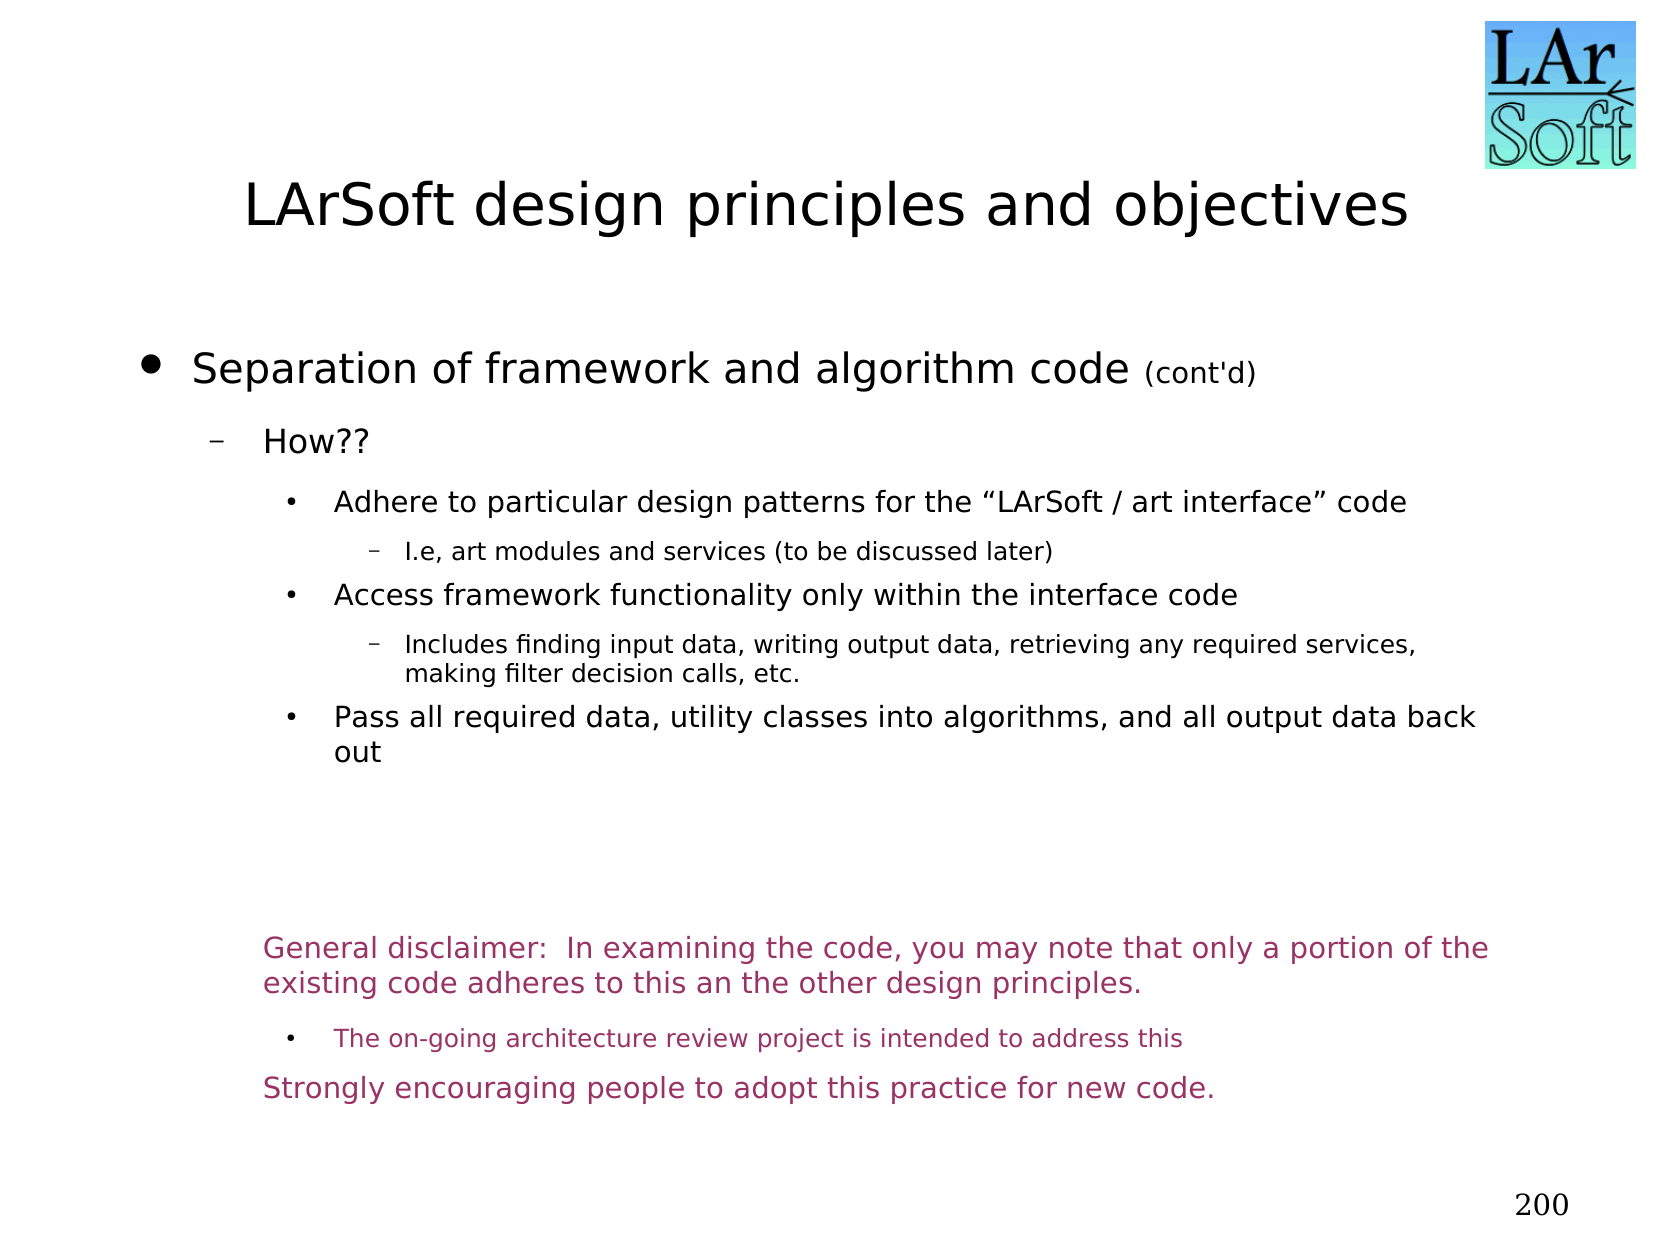

# LArSoft design principles and objectives
Separation of framework and algorithm code (cont'd)
How??
Adhere to particular design patterns for the “LArSoft / art interface” code
I.e, art modules and services (to be discussed later)
Access framework functionality only within the interface code
Includes finding input data, writing output data, retrieving any required services, 	making filter decision calls, etc.
Pass all required data, utility classes into algorithms, and all output data back out
General disclaimer: In examining the code, you may note that only a portion of the existing code adheres to this an the other design principles.
The on-going architecture review project is intended to address this
Strongly encouraging people to adopt this practice for new code.
200